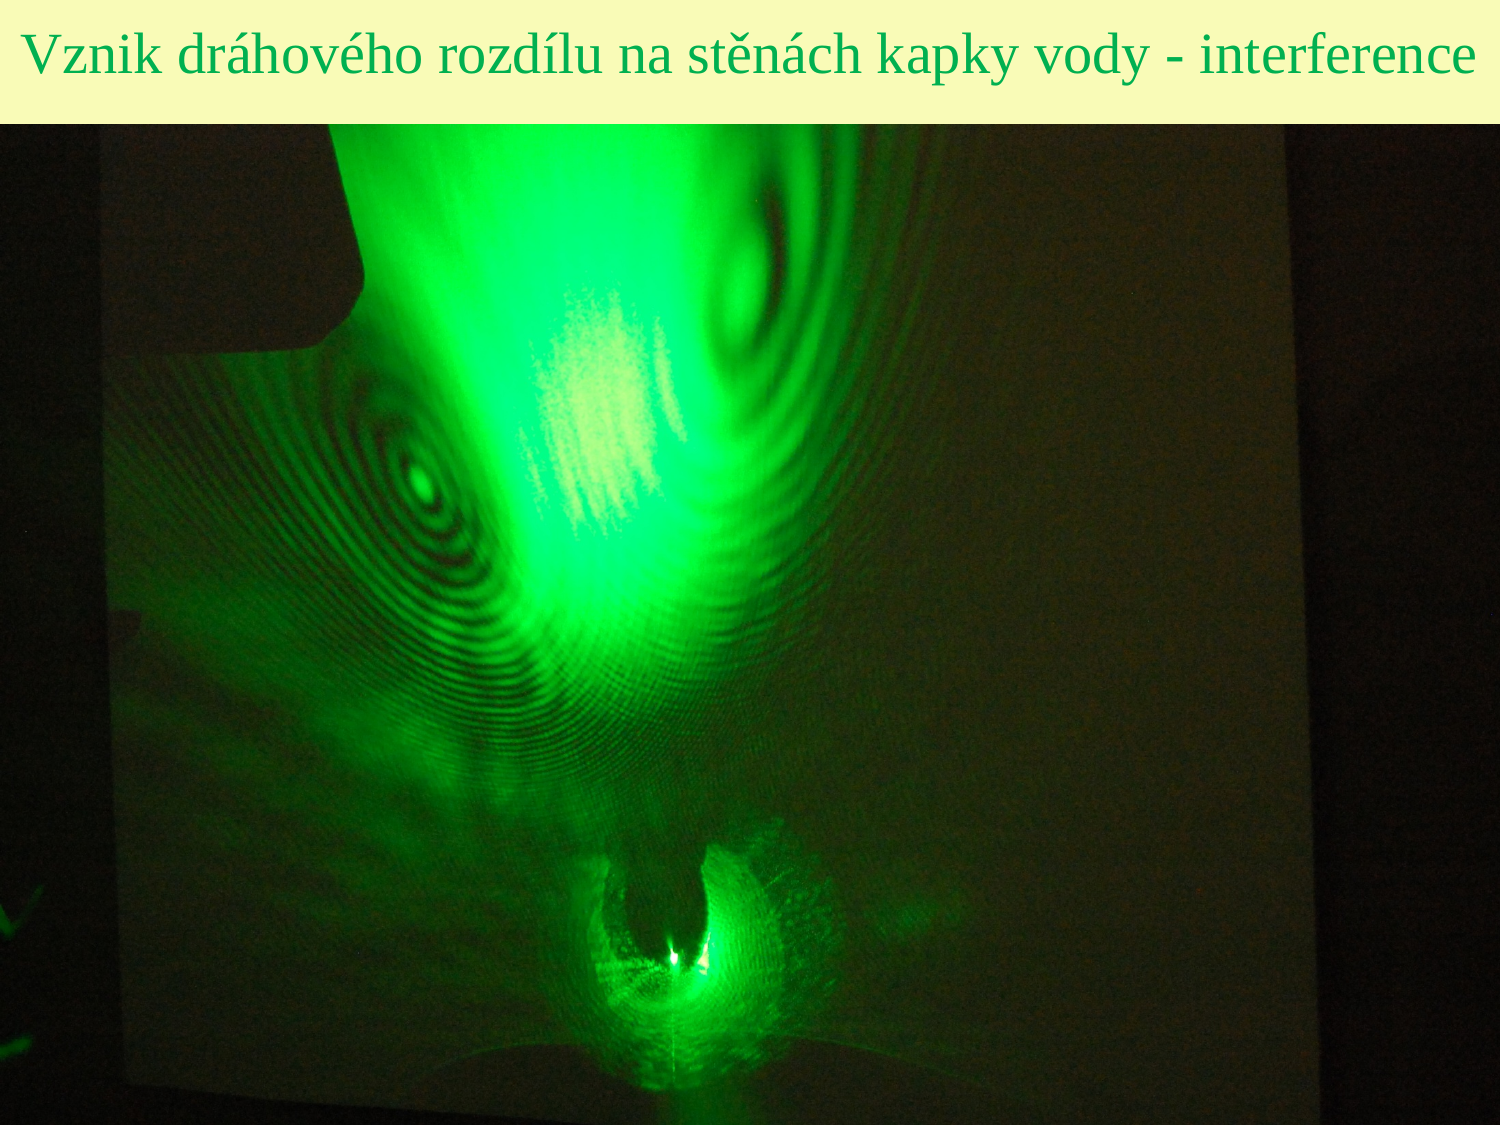

Vznik dráhového rozdílu na stěnách kapky vody - interference